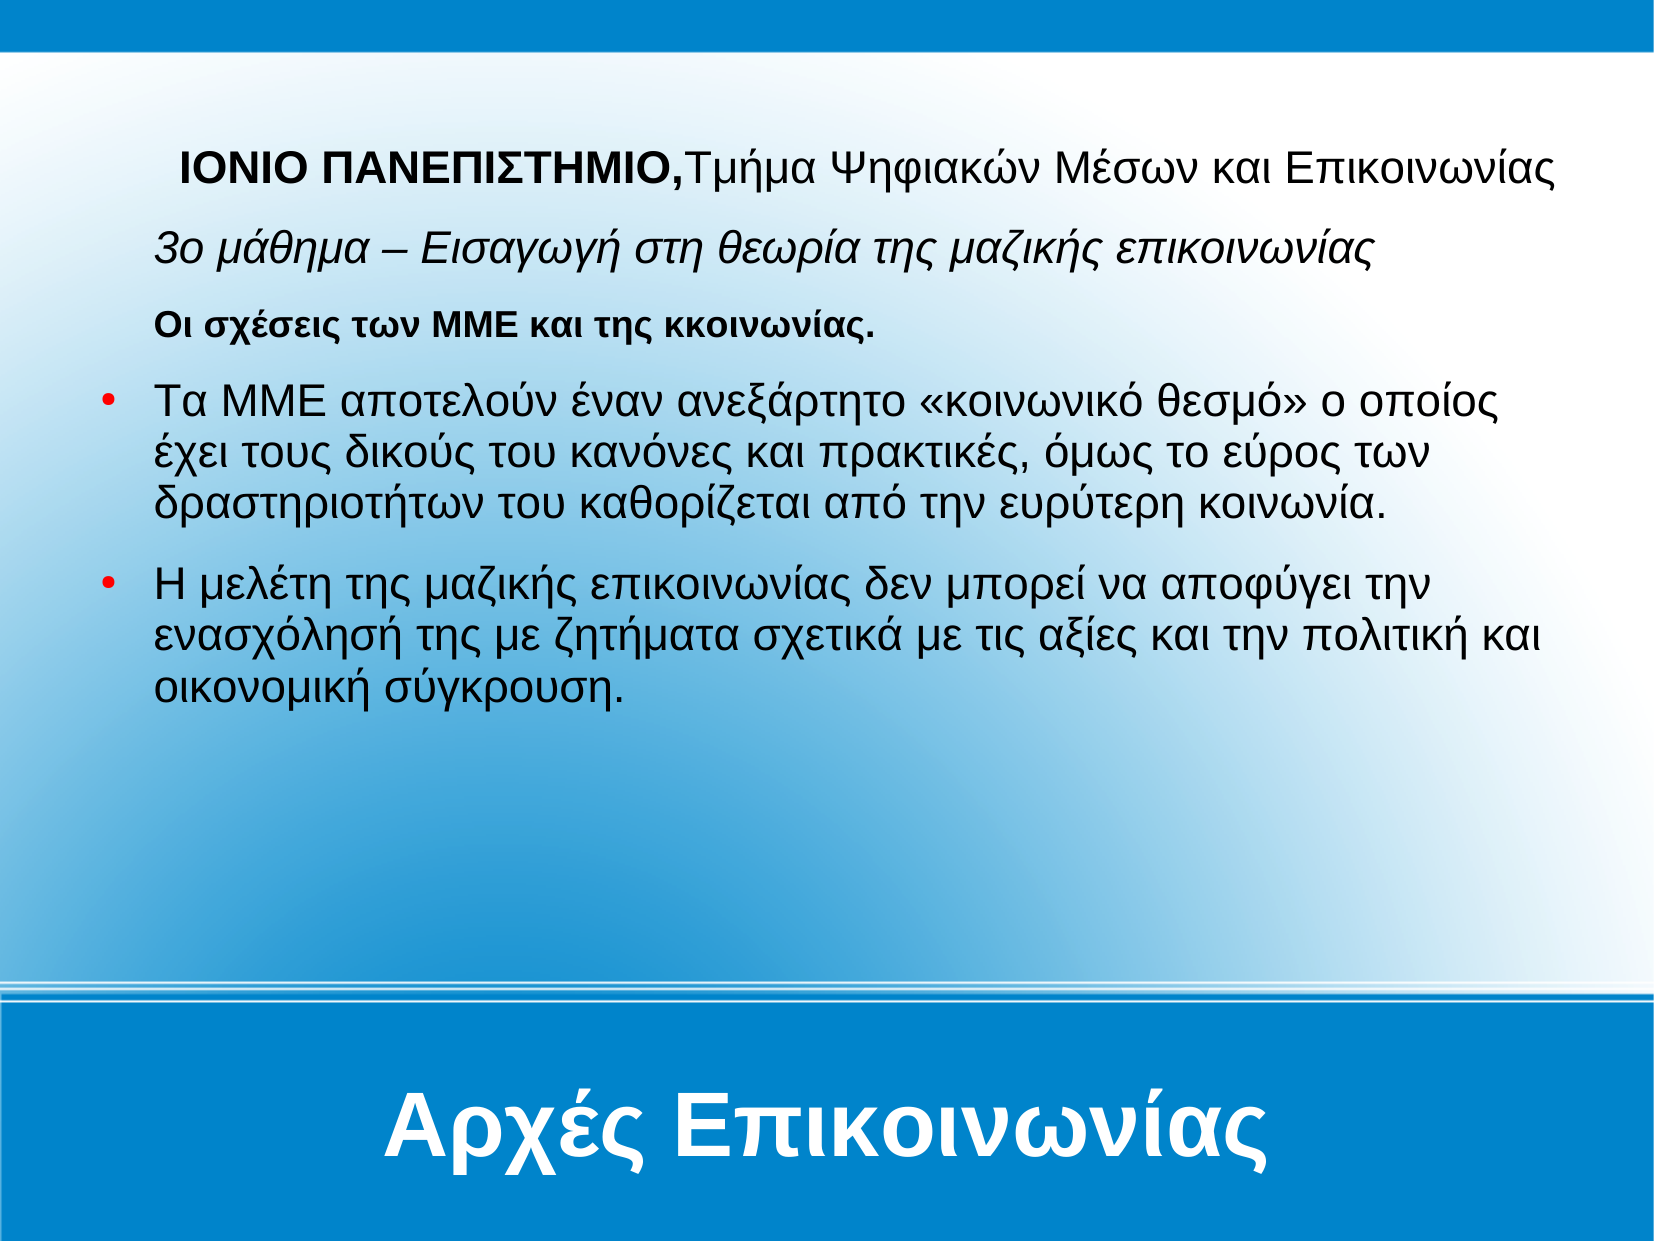

ΙΟΝΙΟ ΠΑΝΕΠΙΣΤΗΜΙΟ,Τμήμα Ψηφιακών Μέσων και Επικοινωνίας
3ο μάθημα – Εισαγωγή στη θεωρία της μαζικής επικοινωνίας
Οι σχέσεις των ΜΜΕ και της κκοινωνίας.
Τα ΜΜΕ αποτελούν έναν ανεξάρτητο «κοινωνικό θεσμό» ο οποίος έχει τους δικούς του κανόνες και πρακτικές, όμως το εύρος των δραστηριοτήτων του καθορίζεται από την ευρύτερη κοινωνία.
Η μελέτη της μαζικής επικοινωνίας δεν μπορεί να αποφύγει την ενασχόλησή της με ζητήματα σχετικά με τις αξίες και την πολιτική και οικονομική σύγκρουση.
# Αρχές Επικοινωνίας